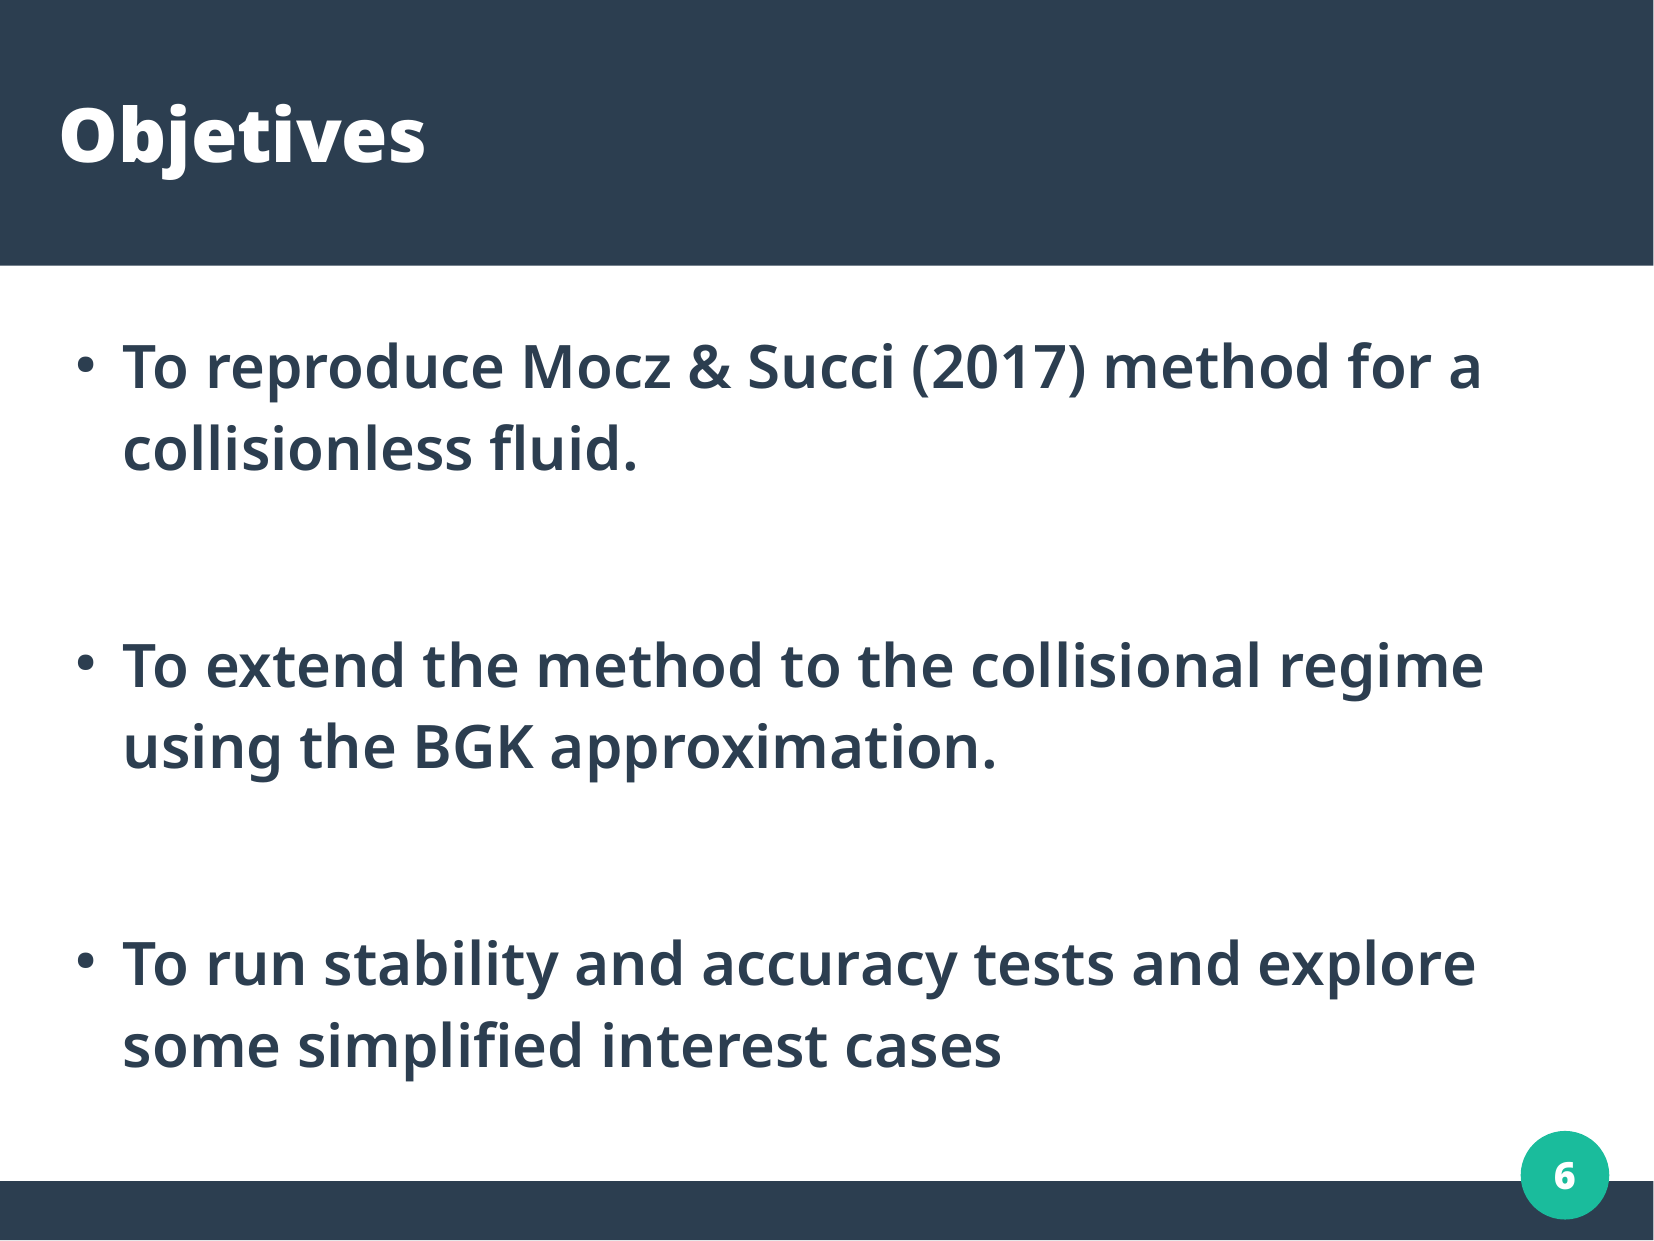

# Objetives
To reproduce Mocz & Succi (2017) method for a collisionless fluid.
To extend the method to the collisional regime using the BGK approximation.
To run stability and accuracy tests and explore some simplified interest cases
6